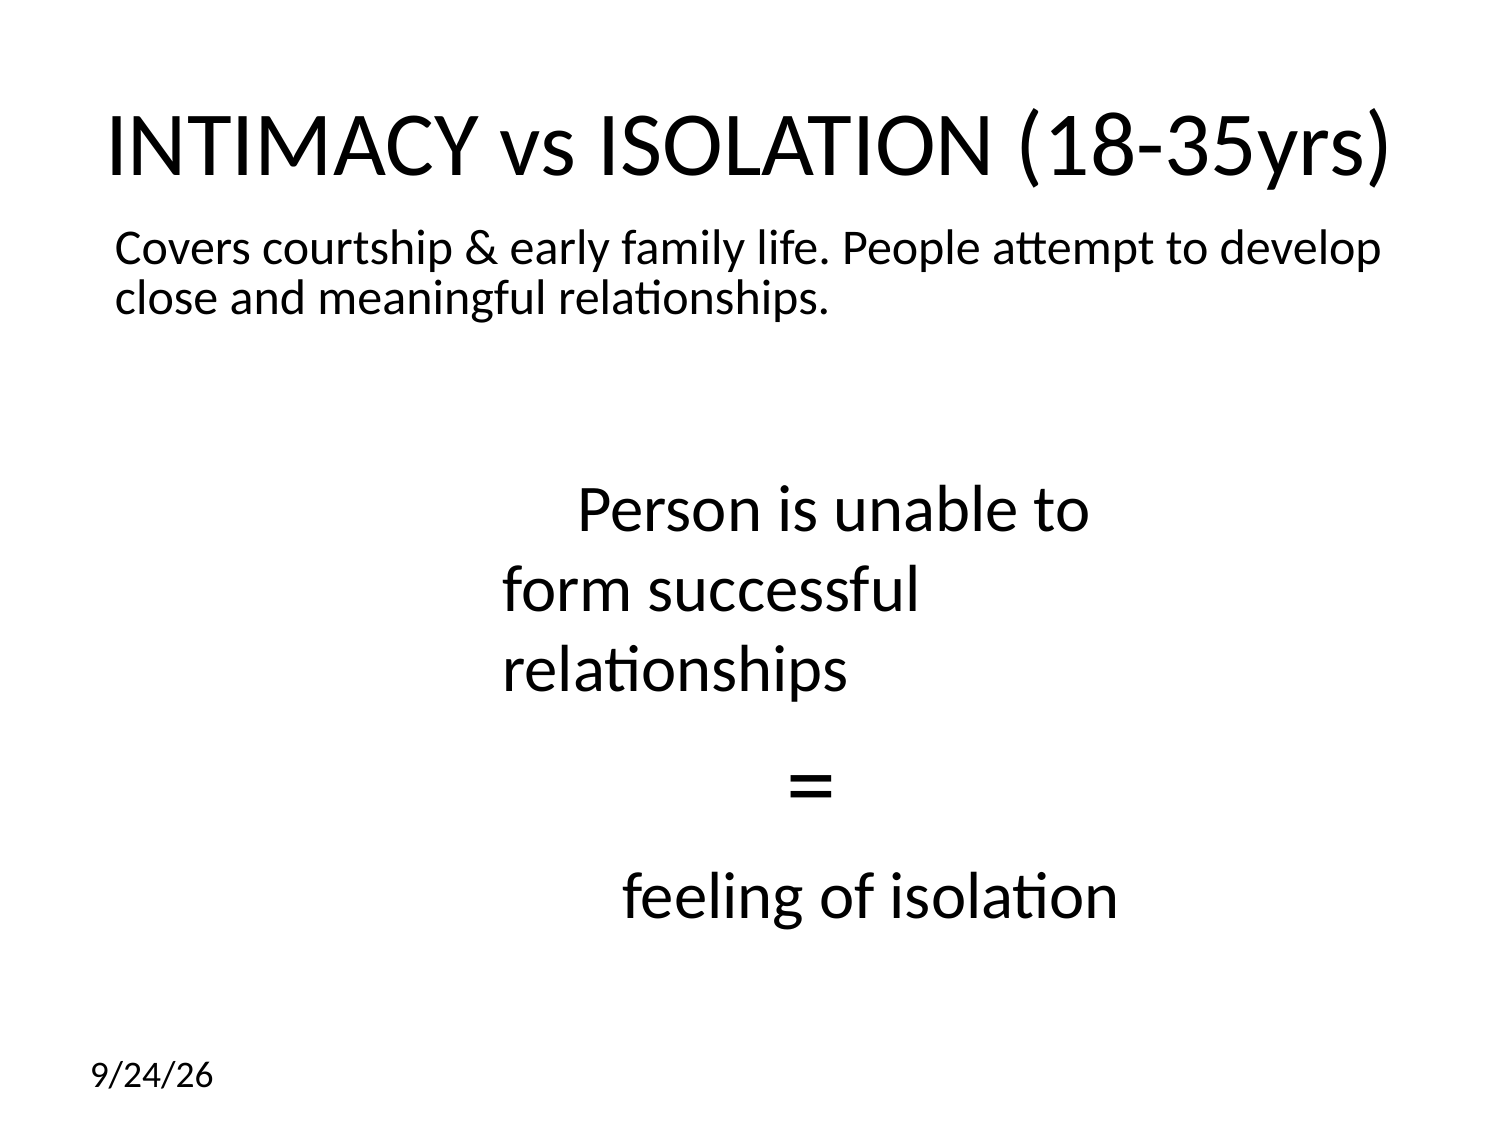

# INTIMACY vs ISOLATION (18-35yrs)
Covers courtship & early family life. People attempt to develop close and meaningful relationships.
	Person is unable to form successful relationships
=
	 feeling of isolation